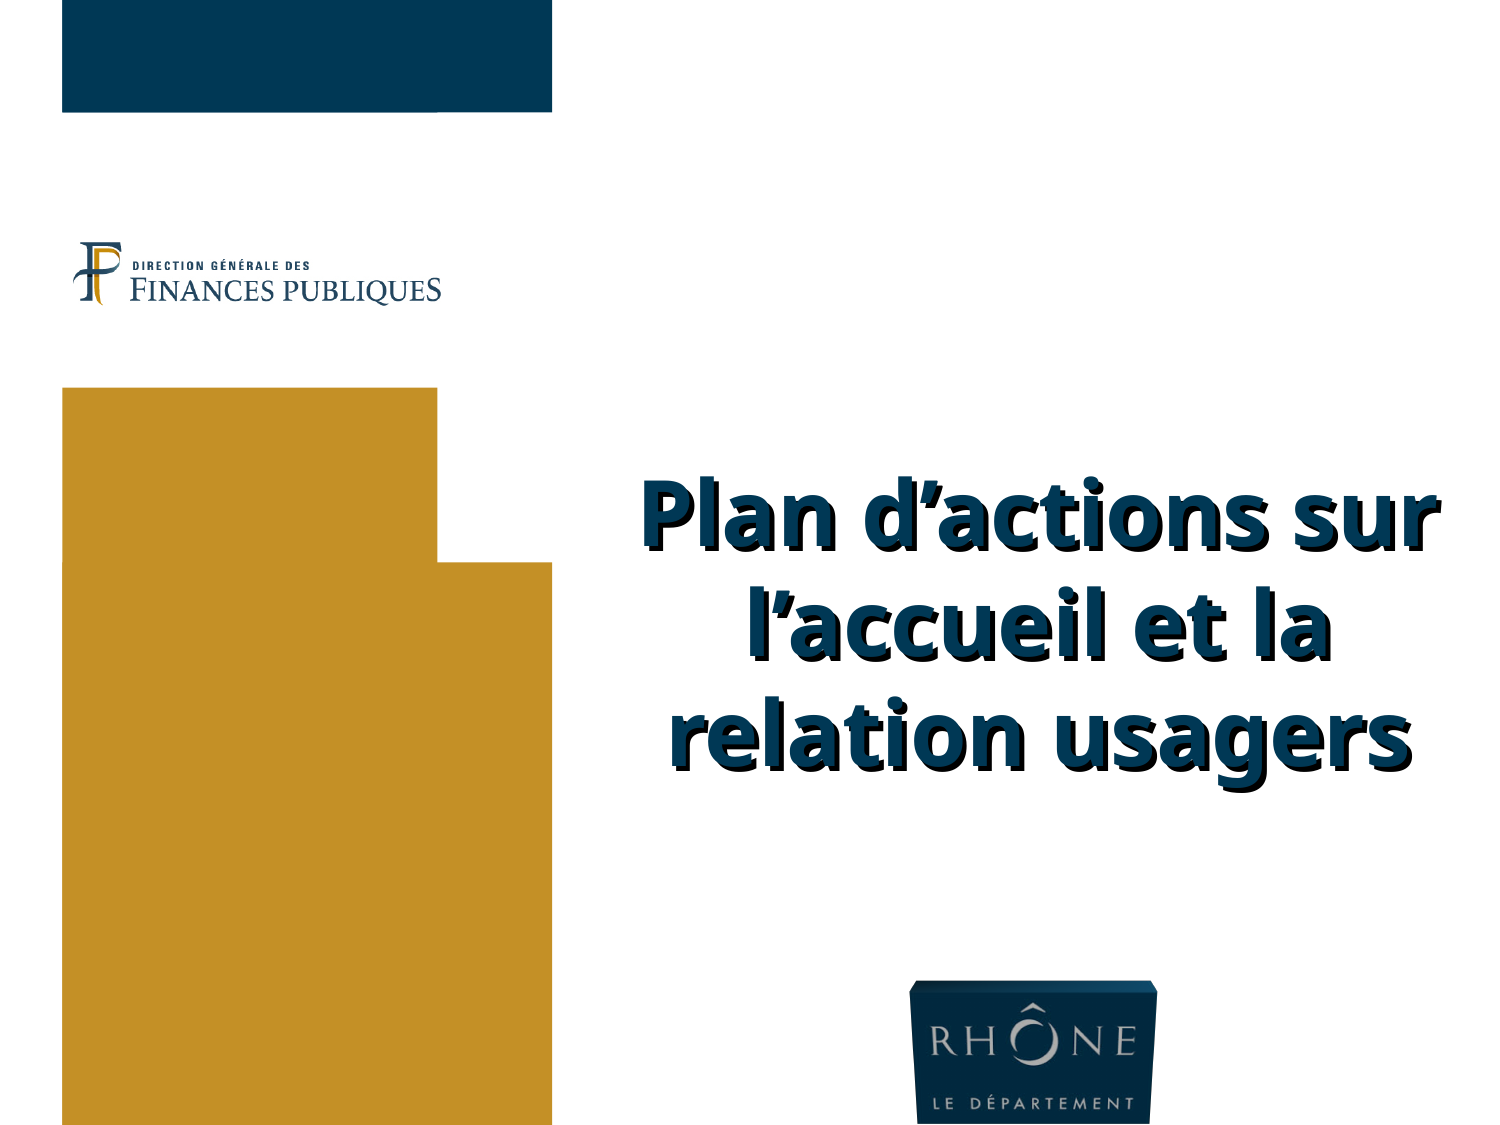

# Plan d’actions sur l’accueil et la relation usagers